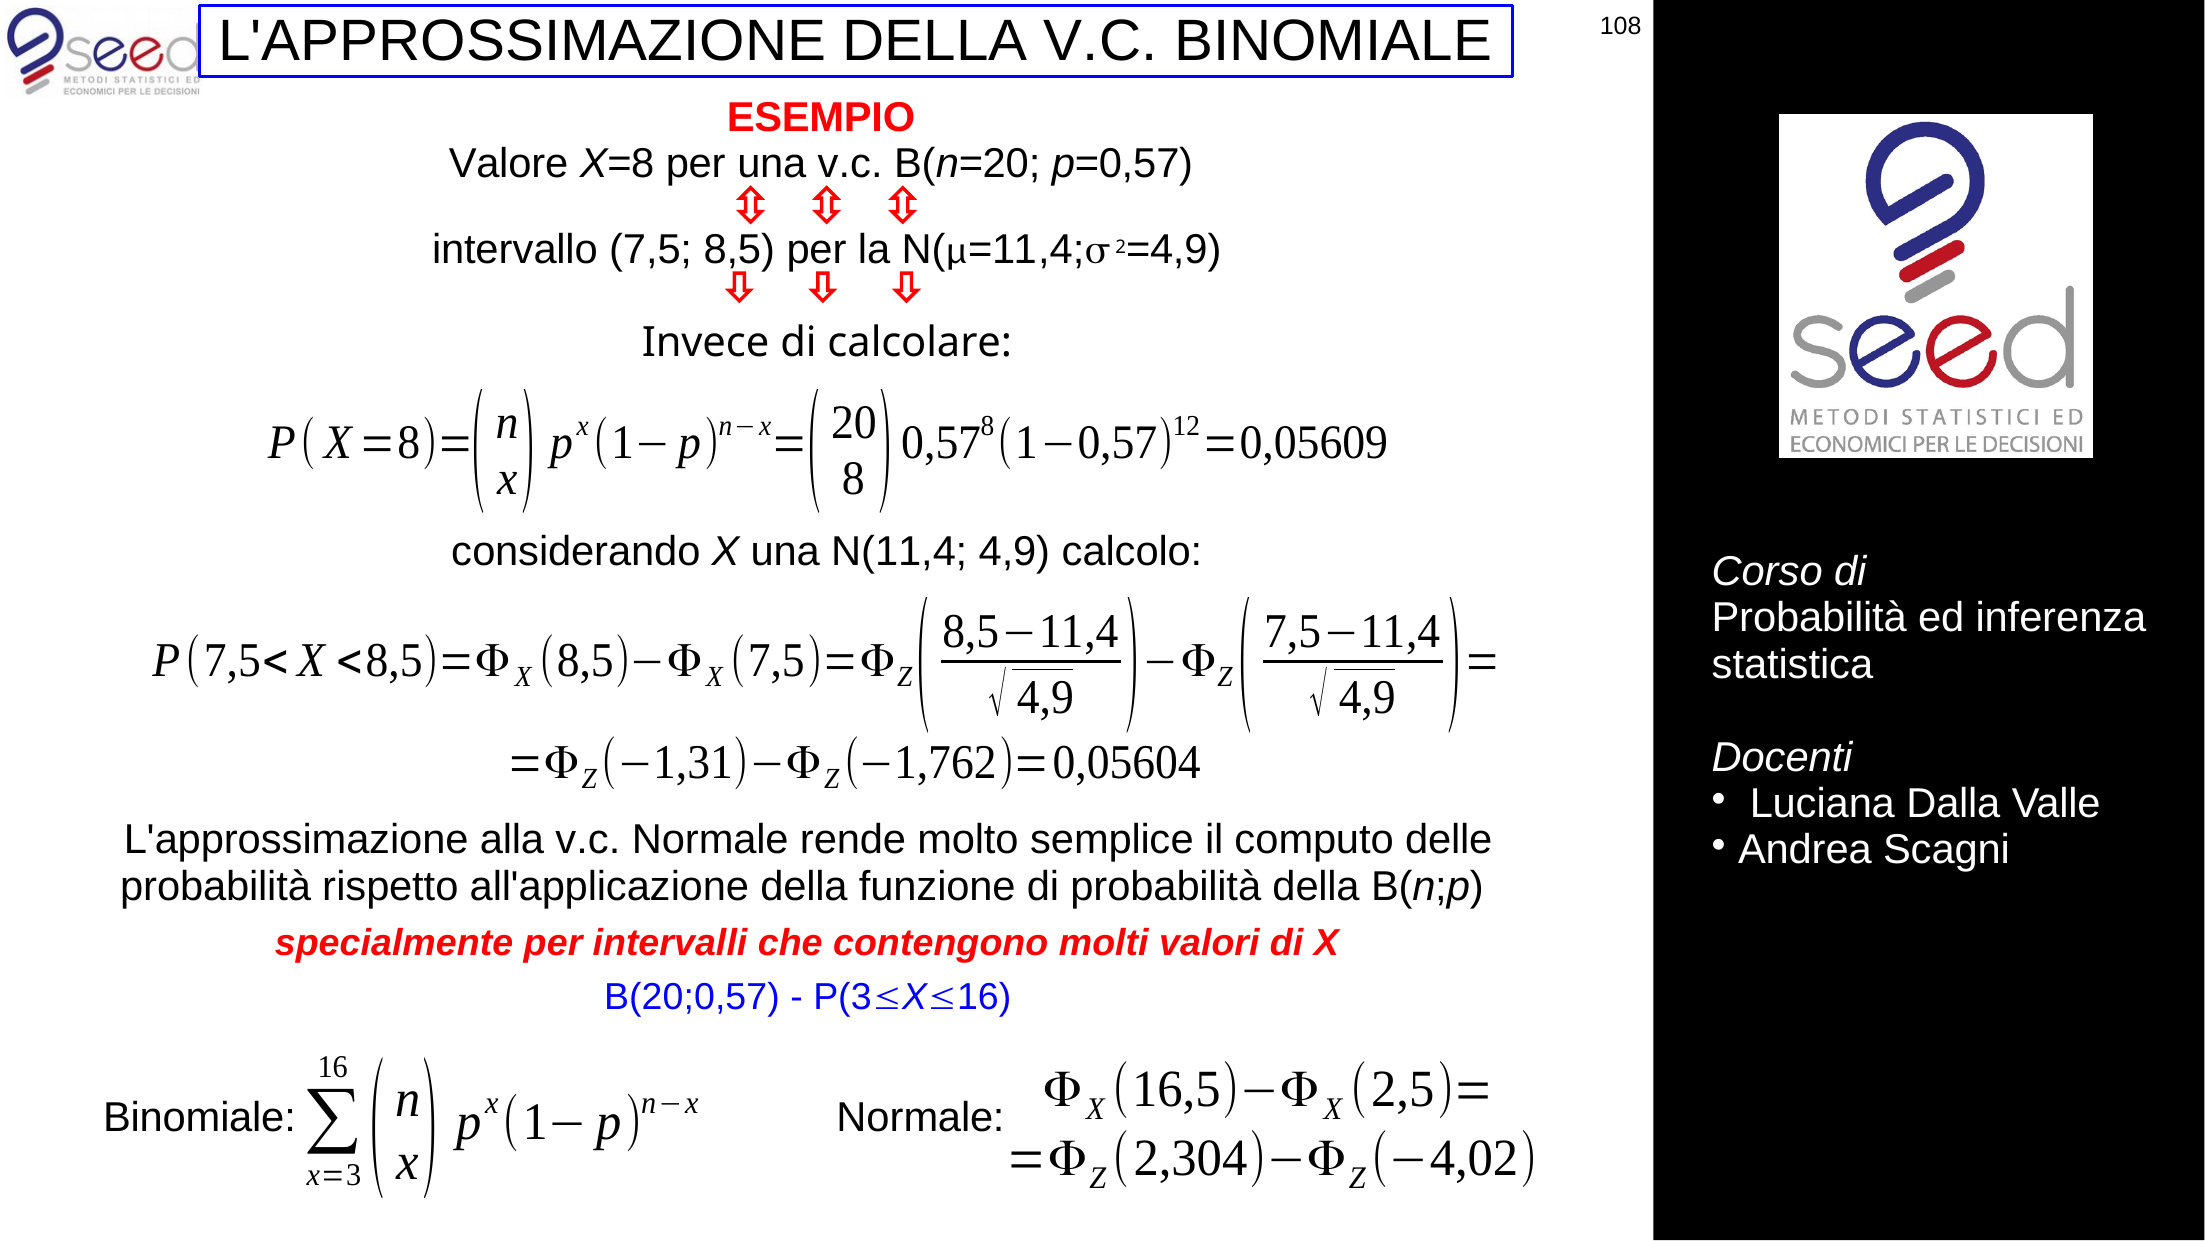

L'APPROSSIMAZIONE DELLA V.C. BINOMIALE
ESEMPIO
Valore X=8 per una v.c. B(n=20; p=0,57)

intervallo (7,5; 8,5) per la N(=11,4; 2=4,9)

Invece di calcolare:
considerando X una N(11,4; 4,9) calcolo:
L'approssimazione alla v.c. Normale rende molto semplice il computo delle probabilità rispetto all'applicazione della funzione di probabilità della B(n;p)
specialmente per intervalli che contengono molti valori di X
B(20;0,57) - P(3≤X≤16)
Binomiale:							 Normale: